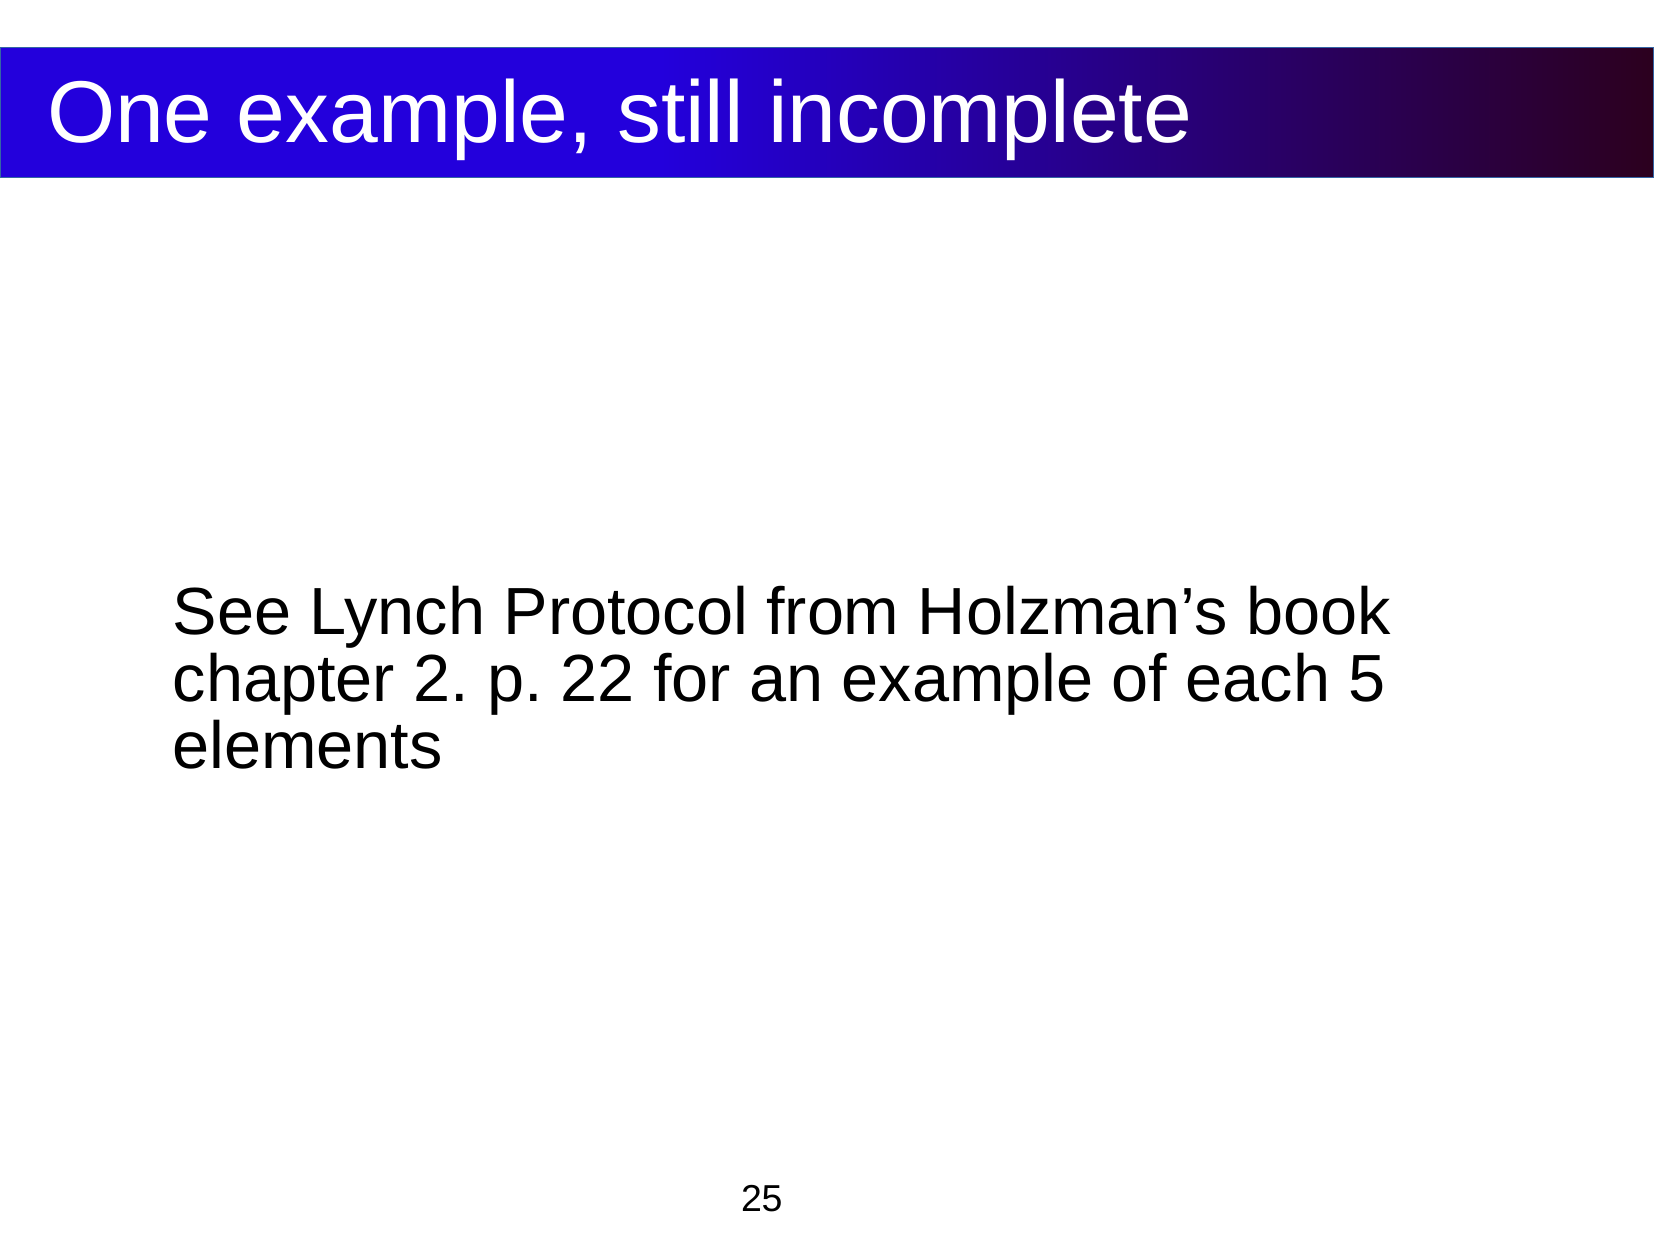

# One example, still incomplete
See Lynch Protocol from Holzman’s book chapter 2. p. 22 for an example of each 5 elements